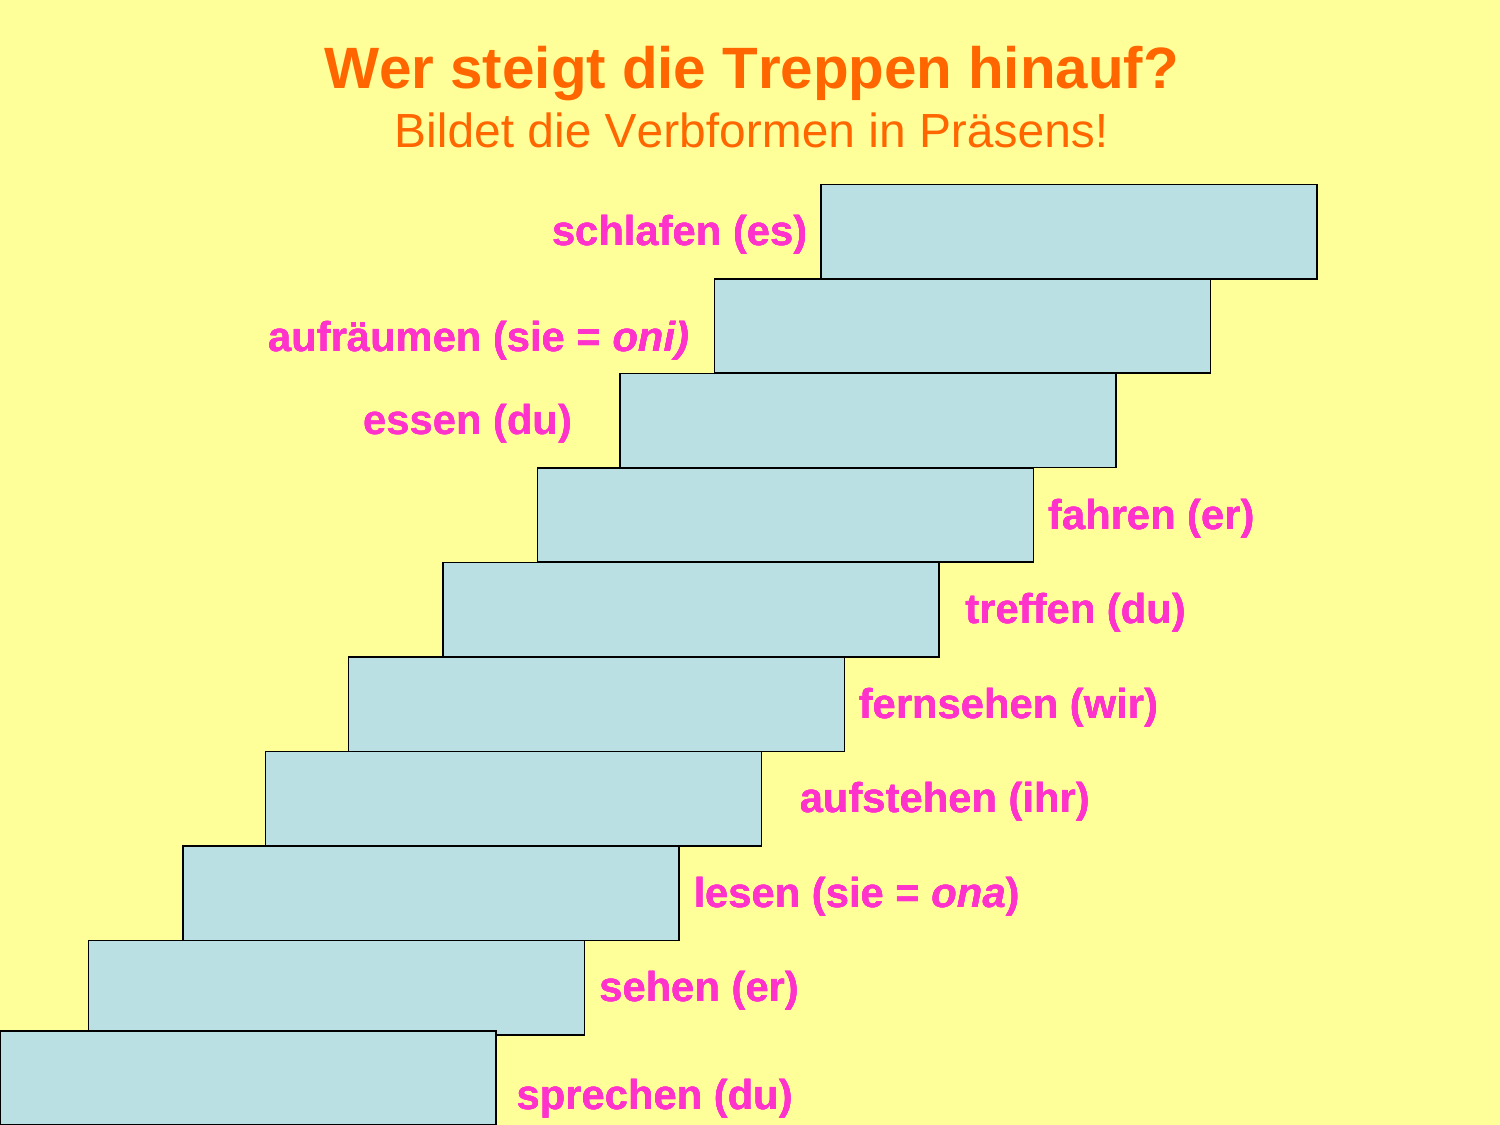

# Wer steigt die Treppen hinauf? Bildet die Verbformen in Präsens!
schlafen (es)
schlafen (es)
schlafen (es)
schlafen (es)
aufräumen (sie = oni)
aufräumen (sie = oni)
aufräumen (sie = oni)
aufräumen (sie = oni)
essen (du)
essen (du)
essen (du)
fahren (er)
fahren (er)
fahren (er)
fahren (er)
treffen (du)
treffen (du)
treffen (du)
treffen (du)
fernsehen (wir)
fernsehen (wir)
fernsehen (wir)
fernsehen (wir)
aufstehen (ihr)
aufstehen (ihr)
aufstehen (ihr)
aufstehen (ihr)
lesen (sie = ona)
lesen (sie = ona)
lesen (sie = ona)
lesen (sie = ona)
sehen (er)
sehen (er)
sehen (er)
sehen (er)
sprechen (du)
sprechen (du)
sprechen (du)
sprechen (du)